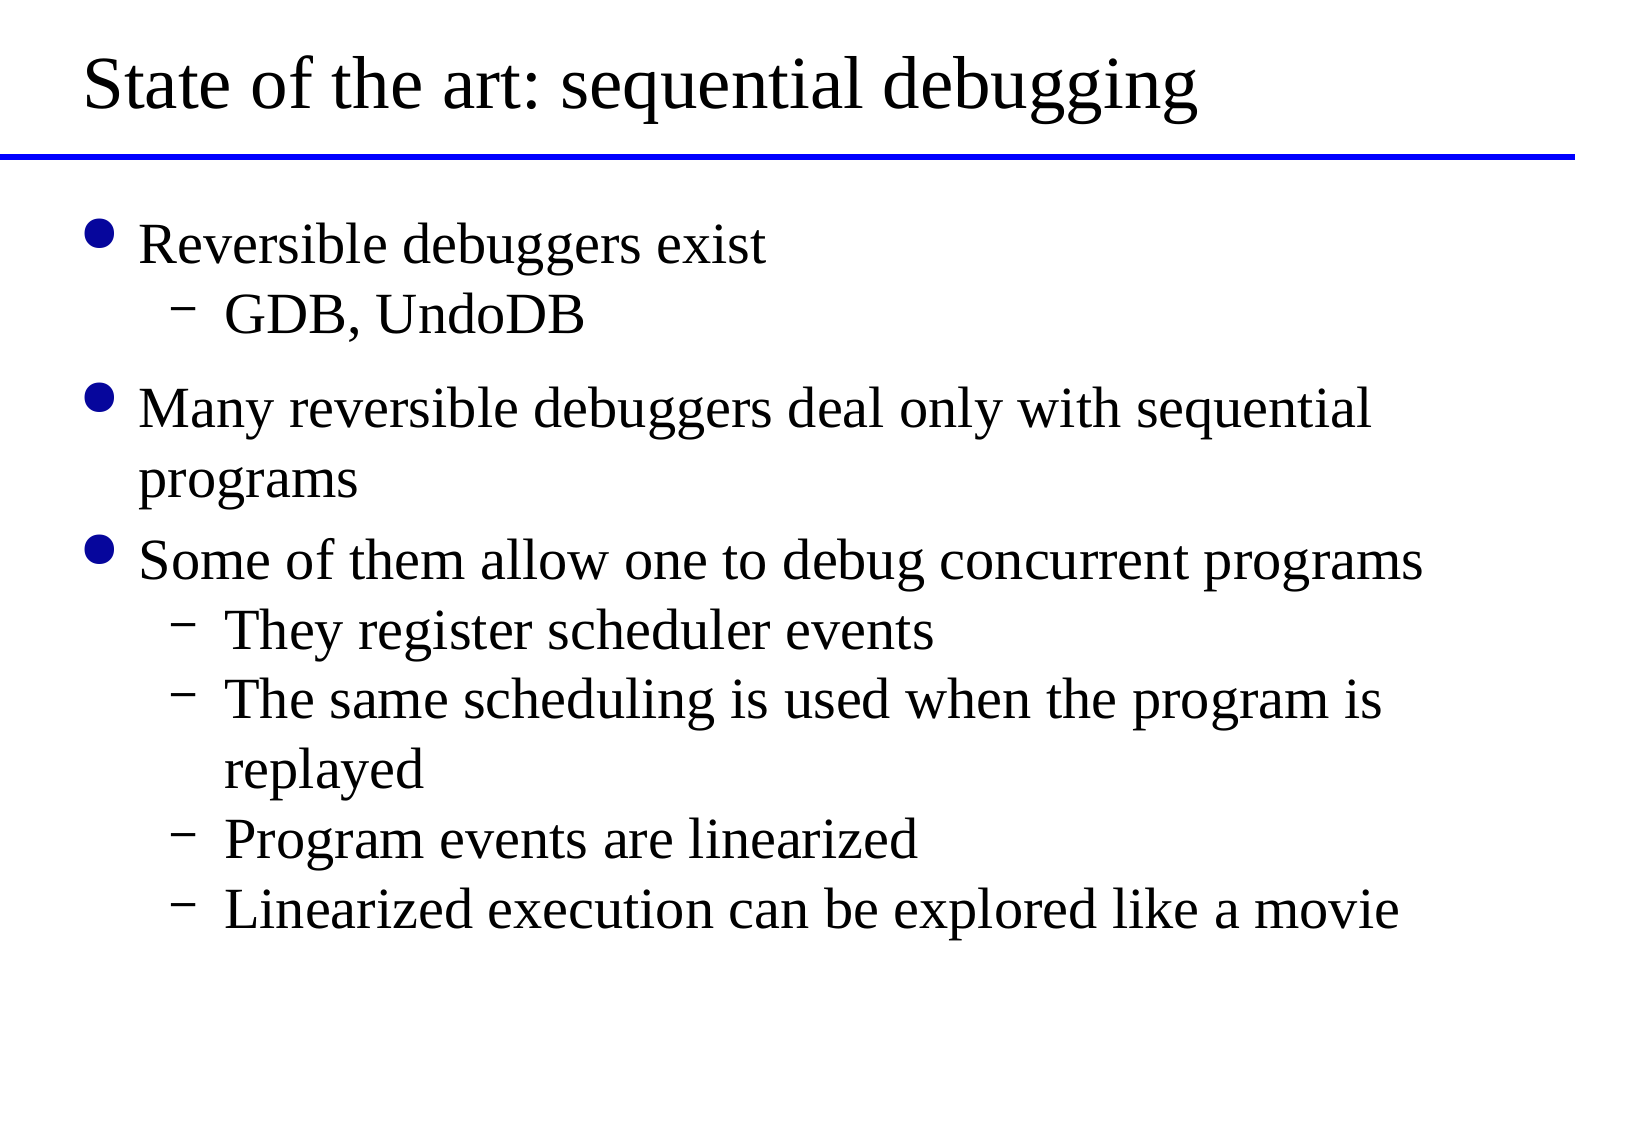

# State of the art: sequential debugging
Reversible debuggers exist
GDB, UndoDB
Many reversible debuggers deal only with sequential programs
Some of them allow one to debug concurrent programs
They register scheduler events
The same scheduling is used when the program is replayed
Program events are linearized
Linearized execution can be explored like a movie